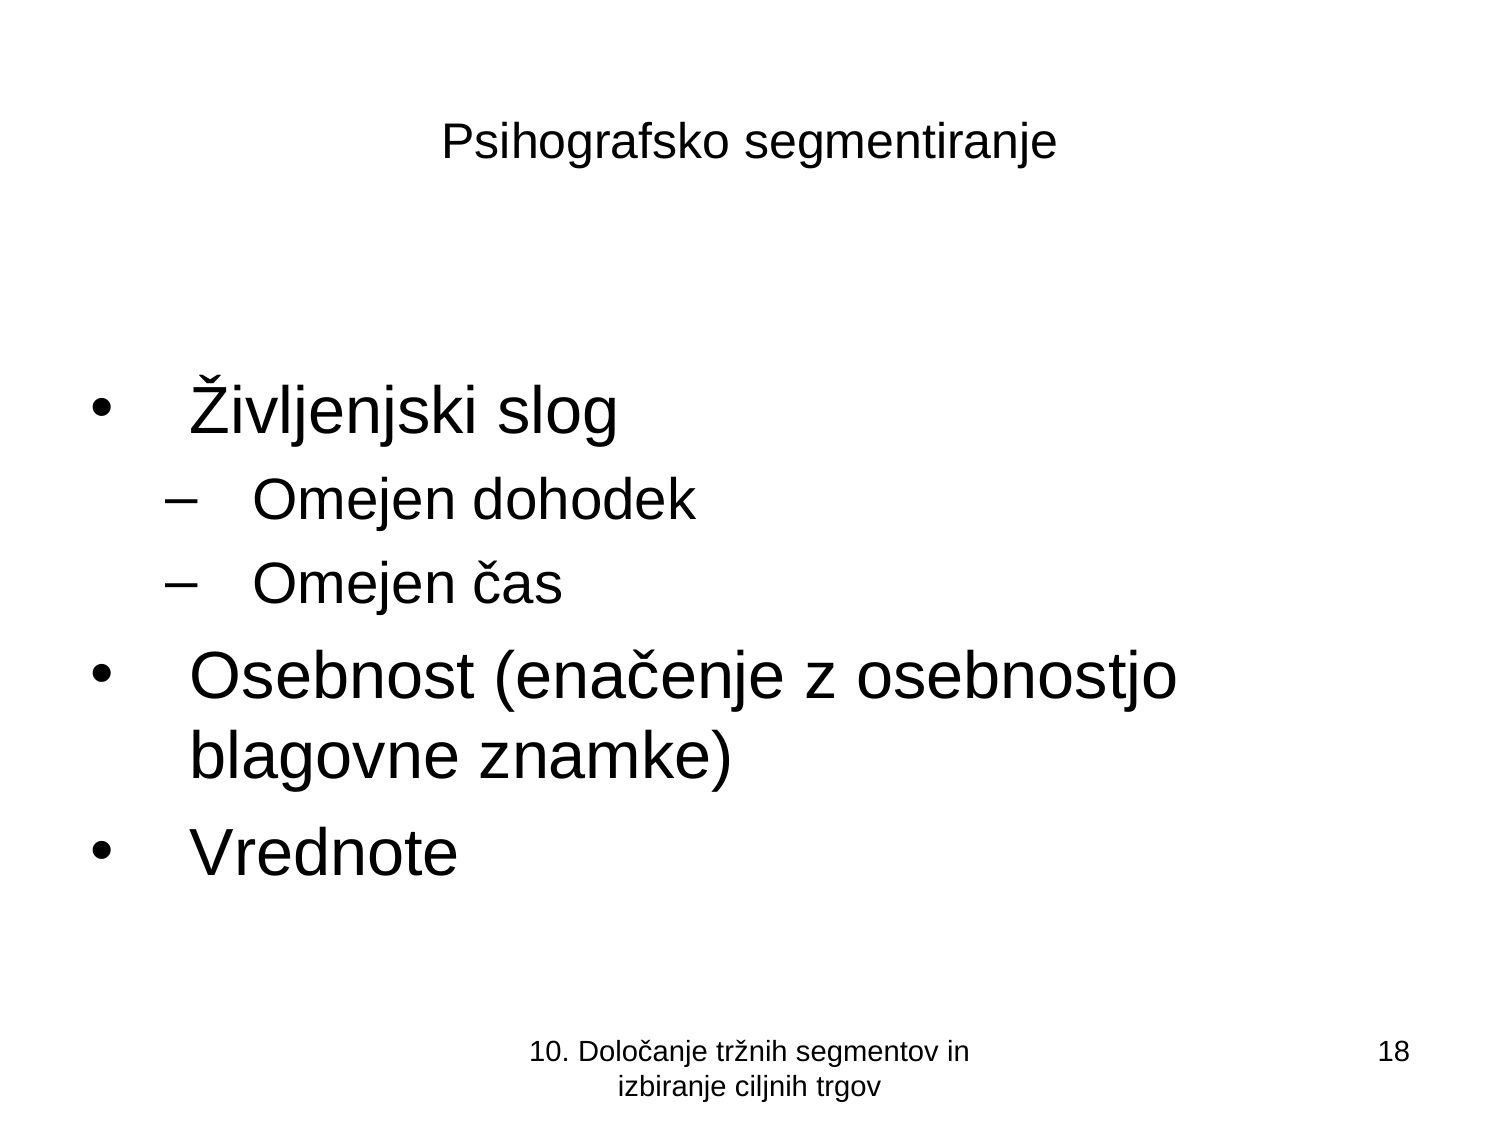

# Psihografsko segmentiranje
Življenjski slog
Omejen dohodek
Omejen čas
Osebnost (enačenje z osebnostjo blagovne znamke)
Vrednote
10. Določanje tržnih segmentov in izbiranje ciljnih trgov